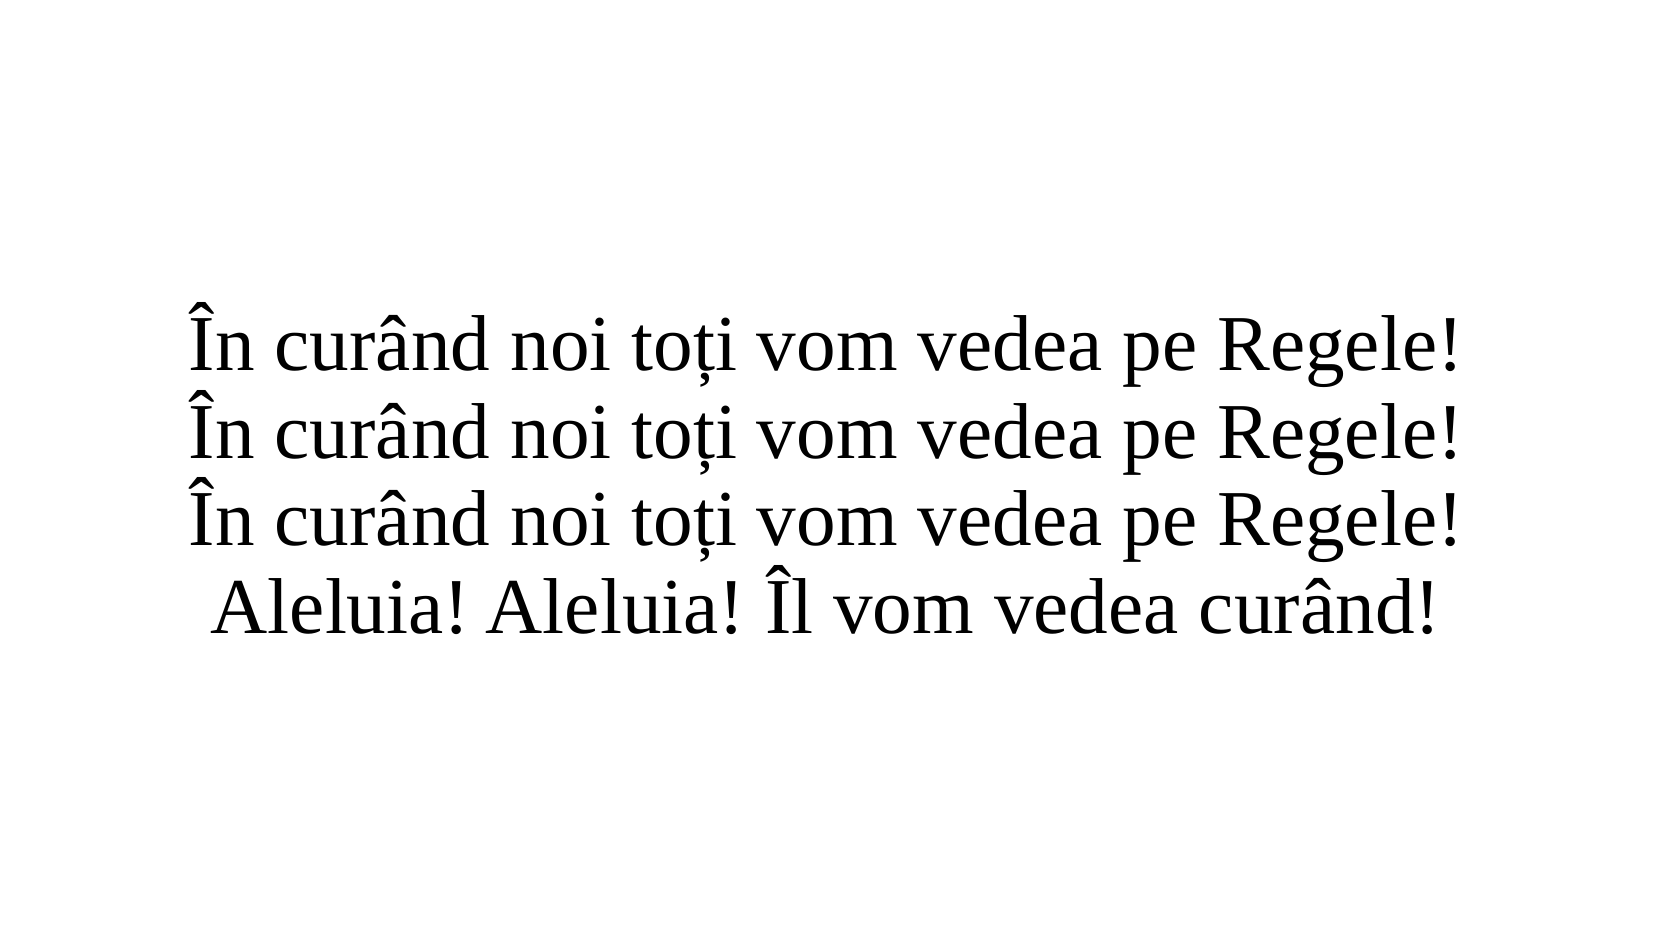

# În curând noi toți vom vedea pe Regele!
În curând noi toți vom vedea pe Regele!
În curând noi toți vom vedea pe Regele!
Aleluia! Aleluia! Îl vom vedea curând!